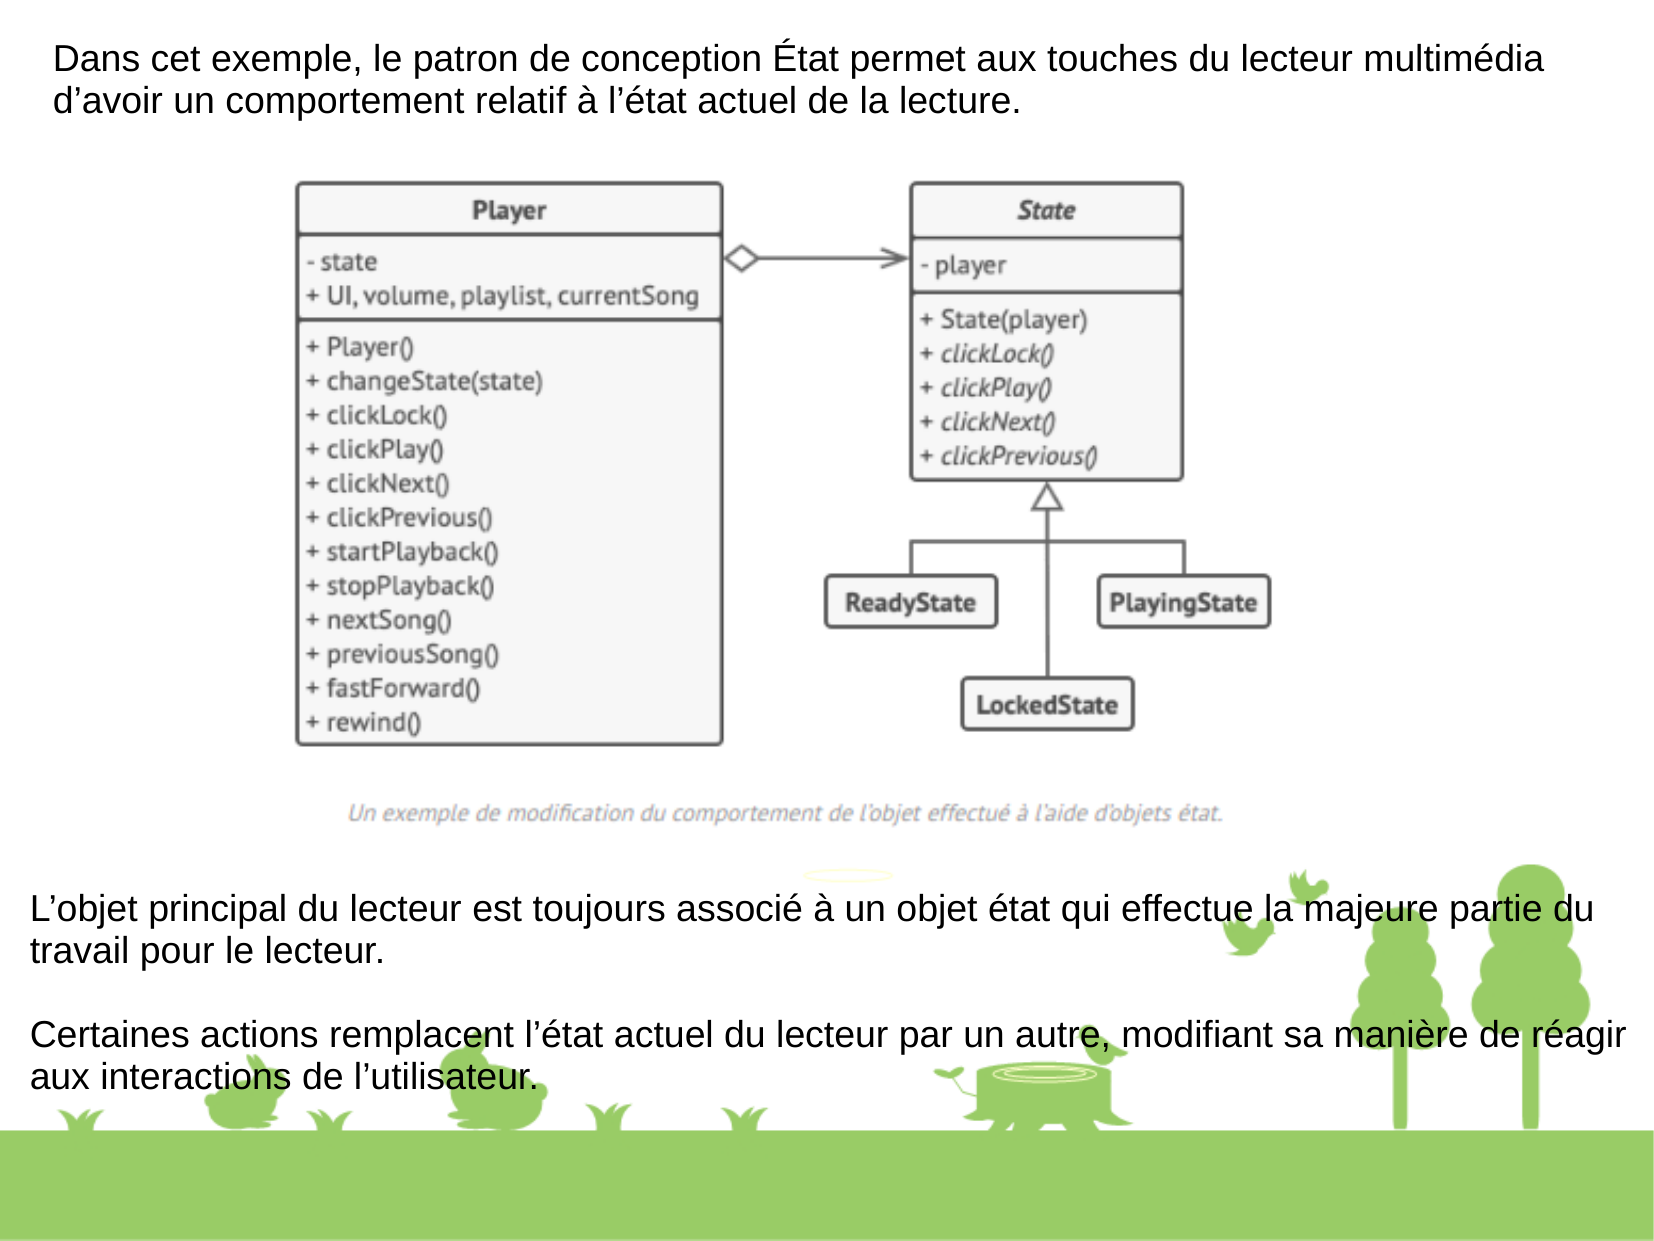

Dans cet exemple, le patron de conception État permet aux touches du lecteur multimédia d’avoir un comportement relatif à l’état actuel de la lecture.
L’objet principal du lecteur est toujours associé à un objet état qui effectue la majeure partie du travail pour le lecteur.
Certaines actions remplacent l’état actuel du lecteur par un autre, modifiant sa manière de réagir aux interactions de l’utilisateur.